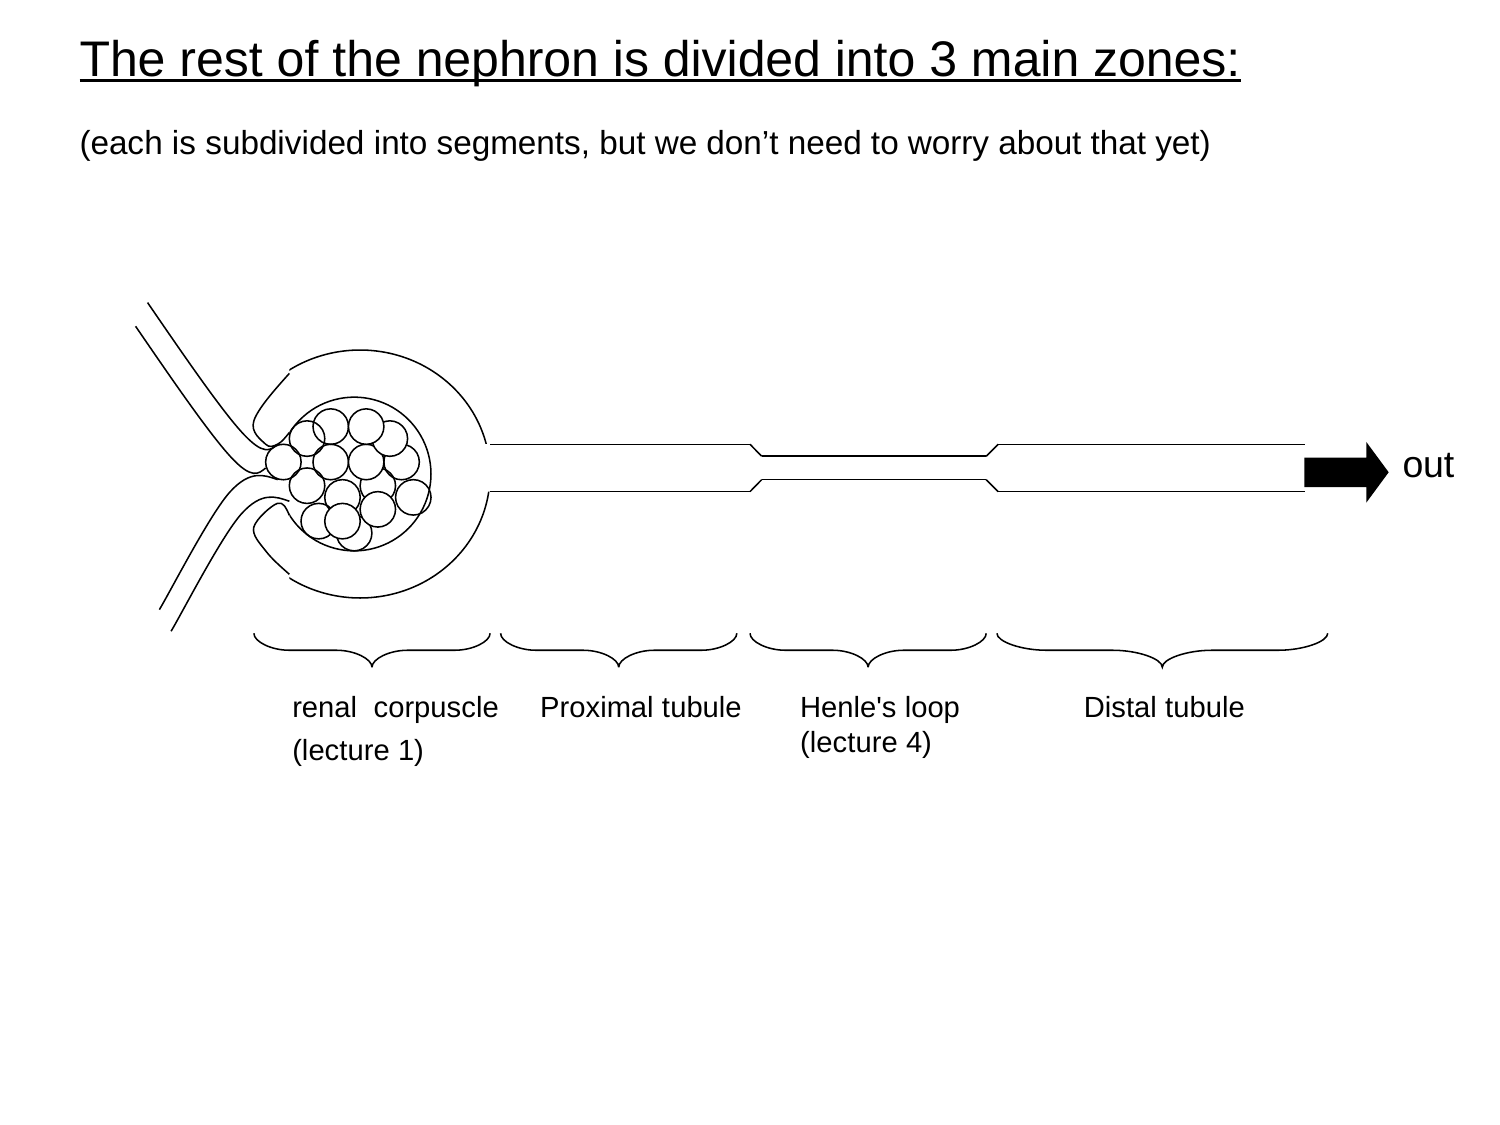

The rest of the nephron is divided into 3 main zones:
(each is subdivided into segments, but we don’t need to worry about that yet)
out
renal corpuscle (lecture 1)
Proximal tubule
Henle's loop (lecture 4)
Distal tubule